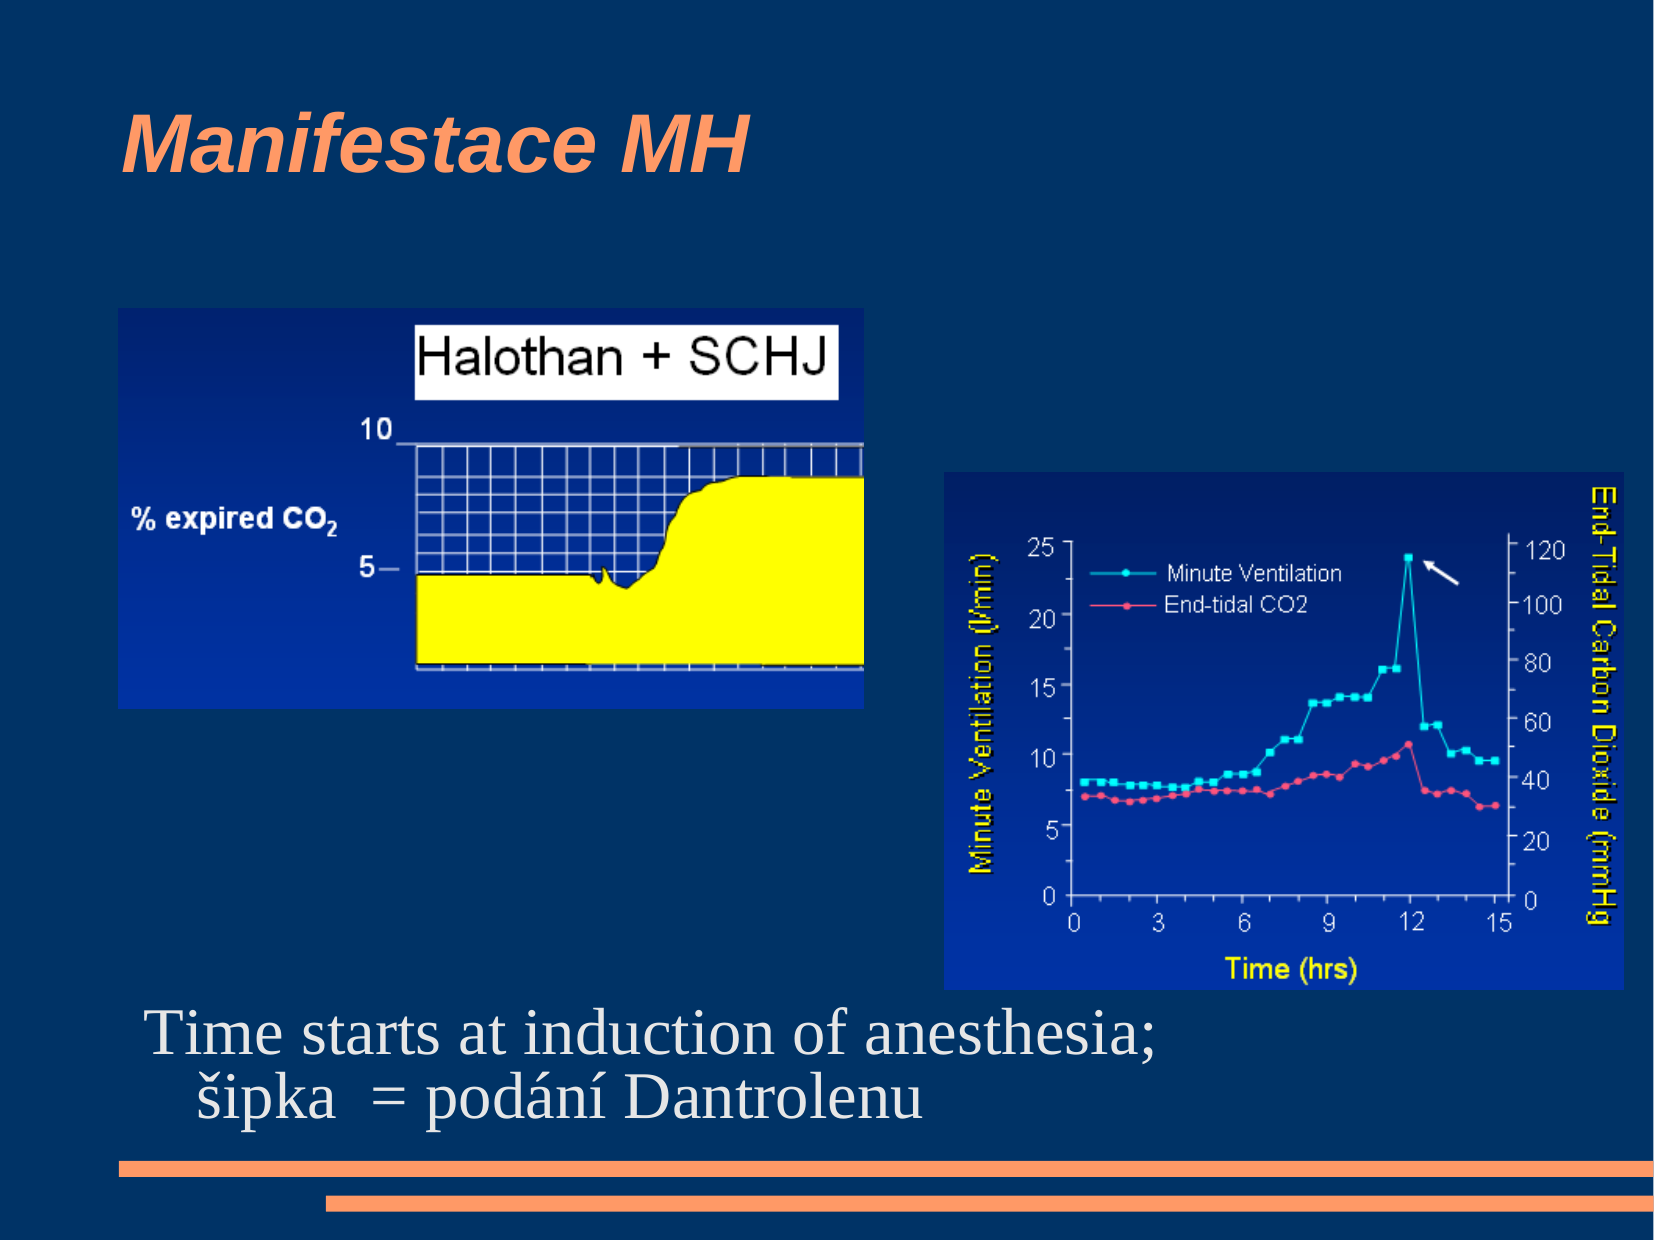

# Manifestace MH
Time starts at induction of anesthesia;
šipka = podání Dantrolenu